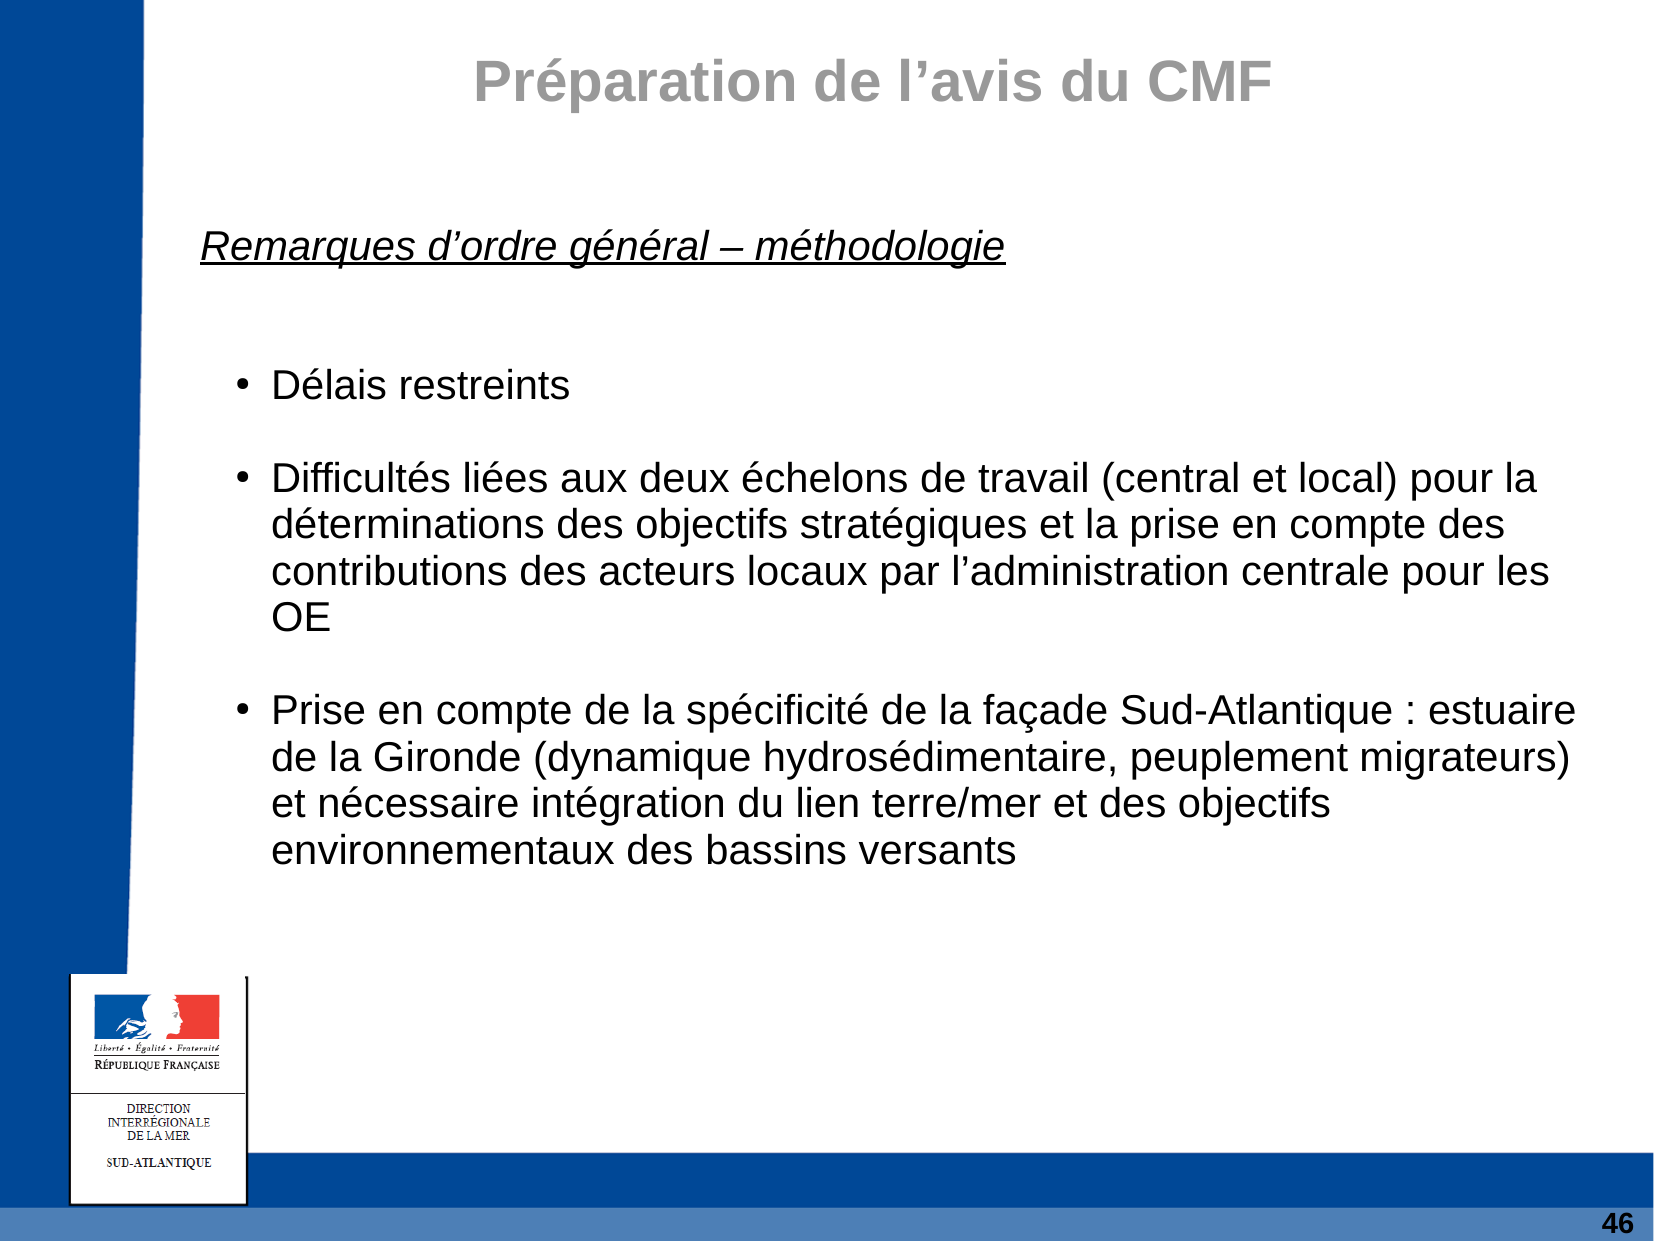

Préparation de l’avis du CMF
Remarques d’ordre général – méthodologie
Délais restreints
Difficultés liées aux deux échelons de travail (central et local) pour la déterminations des objectifs stratégiques et la prise en compte des contributions des acteurs locaux par l’administration centrale pour les OE
Prise en compte de la spécificité de la façade Sud-Atlantique : estuaire de la Gironde (dynamique hydrosédimentaire, peuplement migrateurs) et nécessaire intégration du lien terre/mer et des objectifs environnementaux des bassins versants